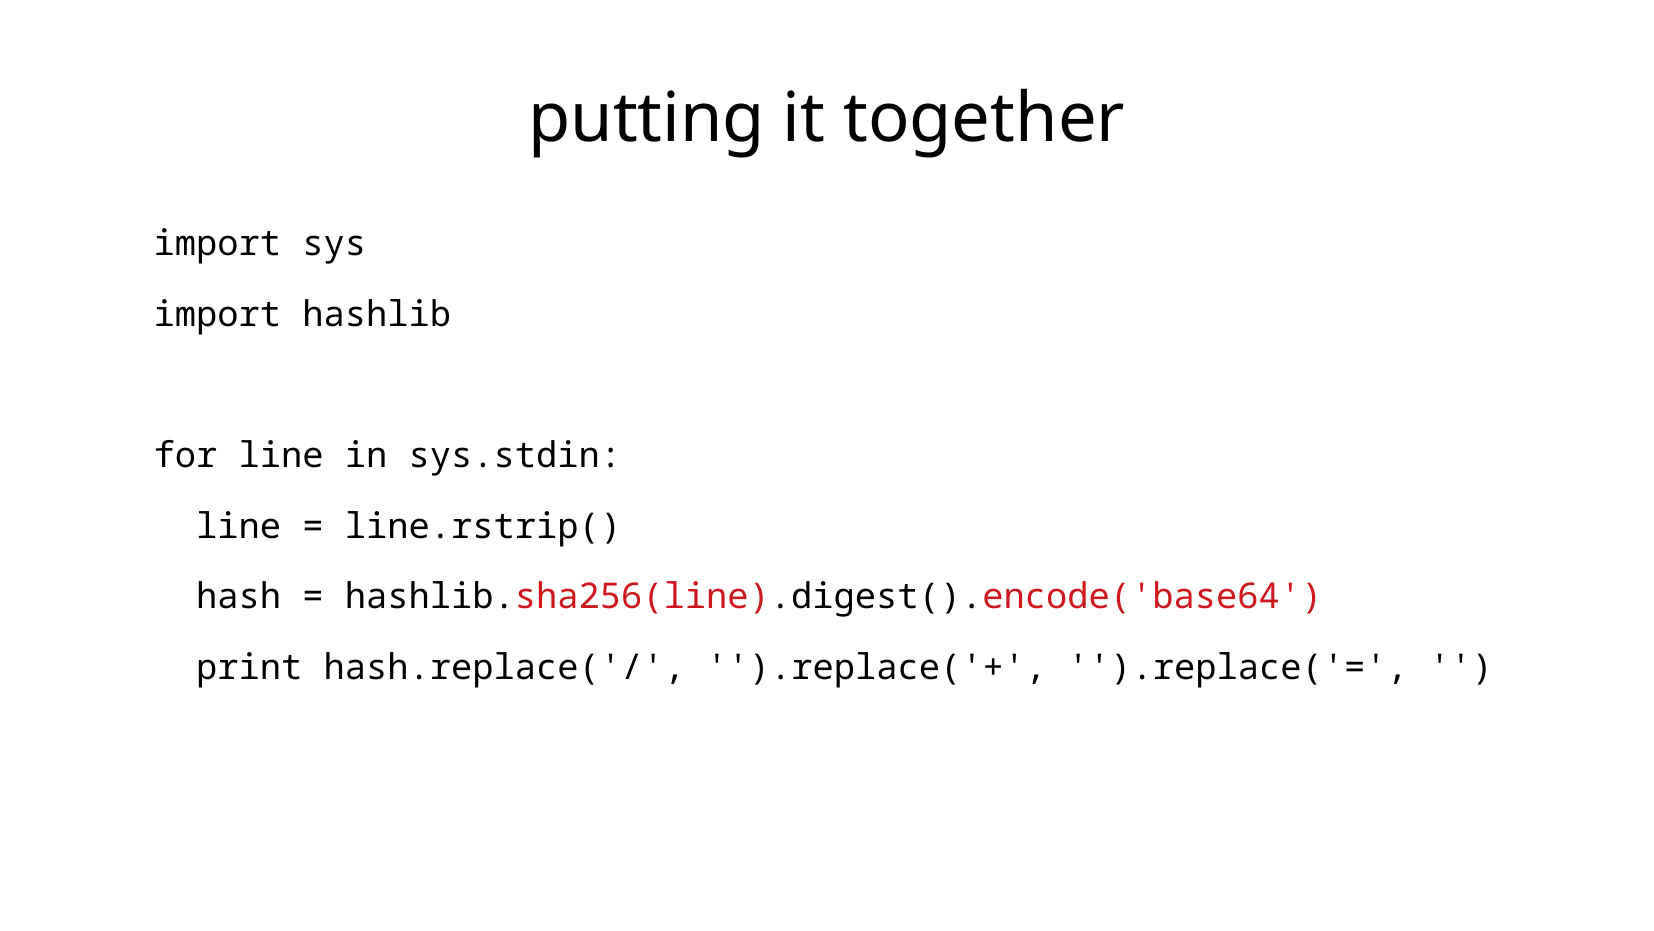

# putting it together
import sys
import hashlib
for line in sys.stdin:
 line = line.rstrip()
 hash = hashlib.sha256(line).digest().encode('base64')
 print hash.replace('/', '').replace('+', '').replace('=', '')